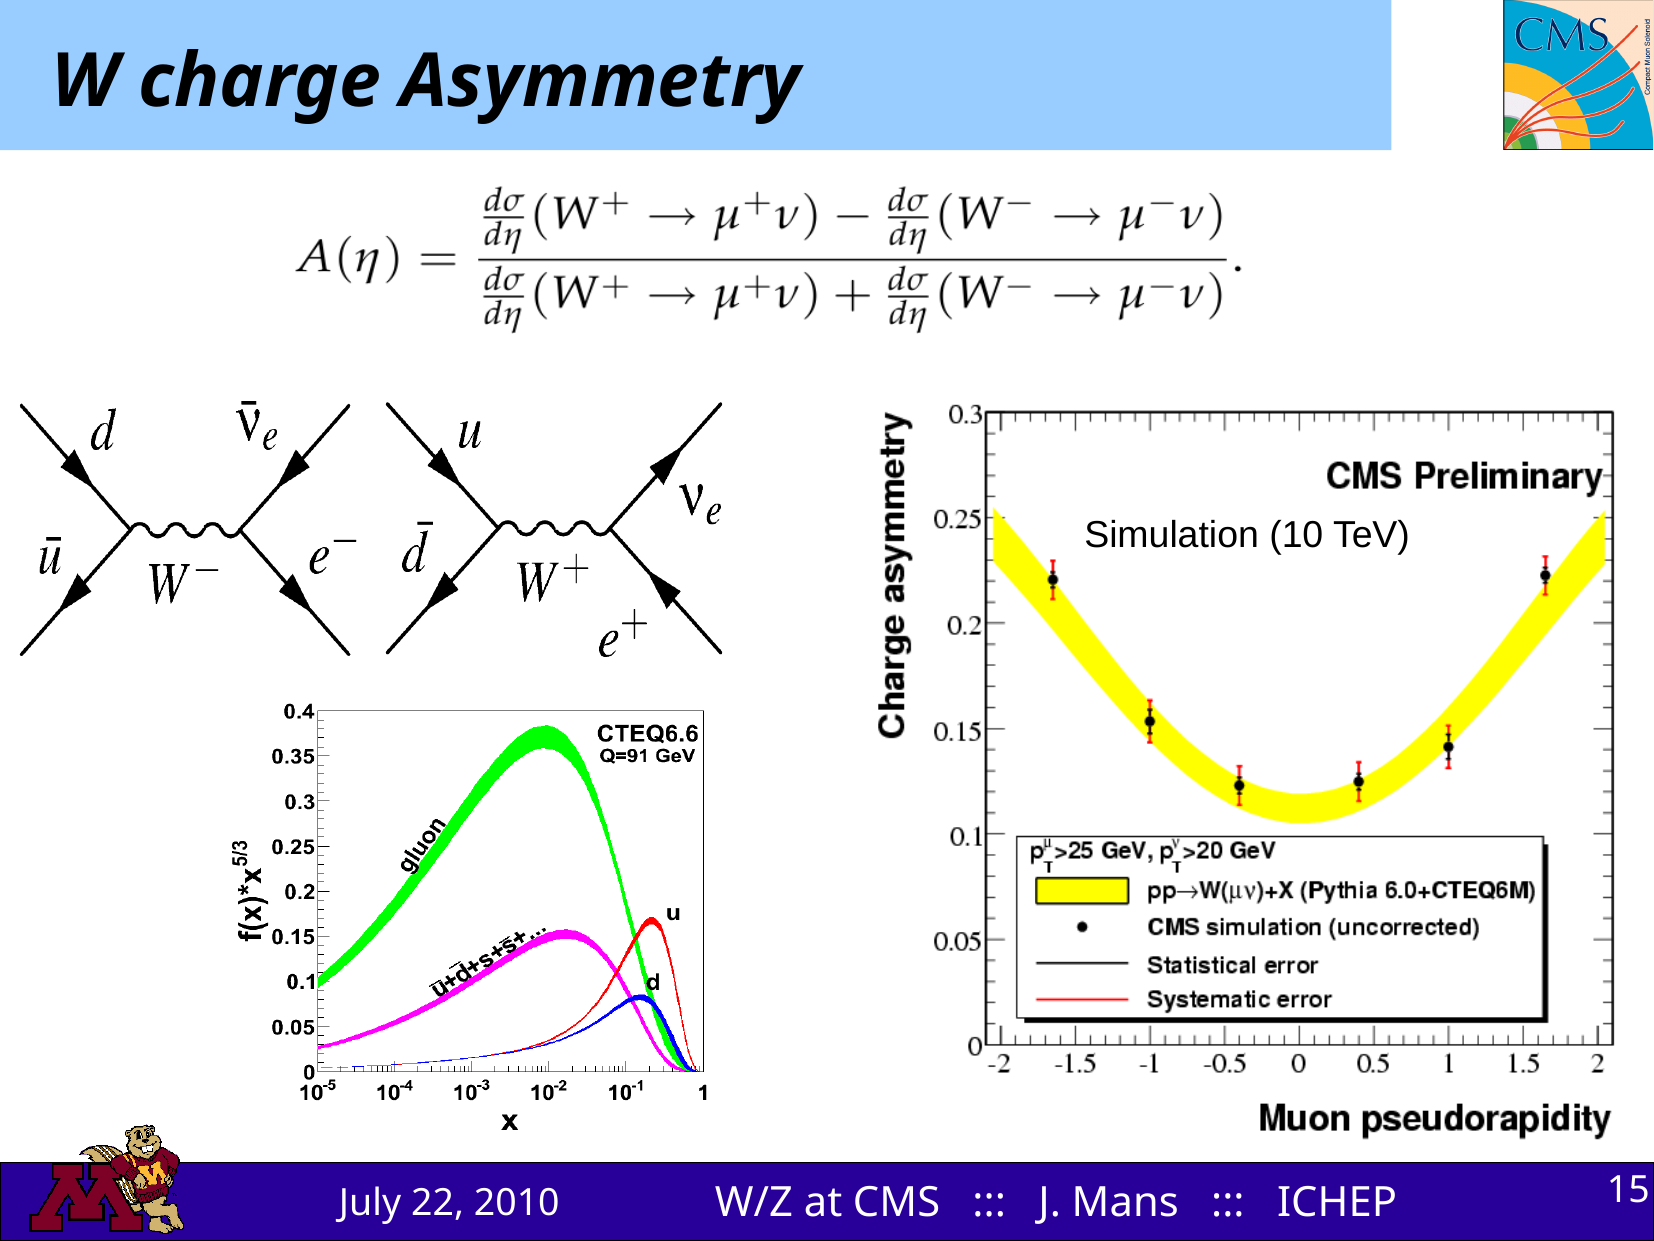

# W charge Asymmetry
Simulation (10 TeV)
15
W/Z at CMS ::: J. Mans ::: ICHEP
July 22, 2010